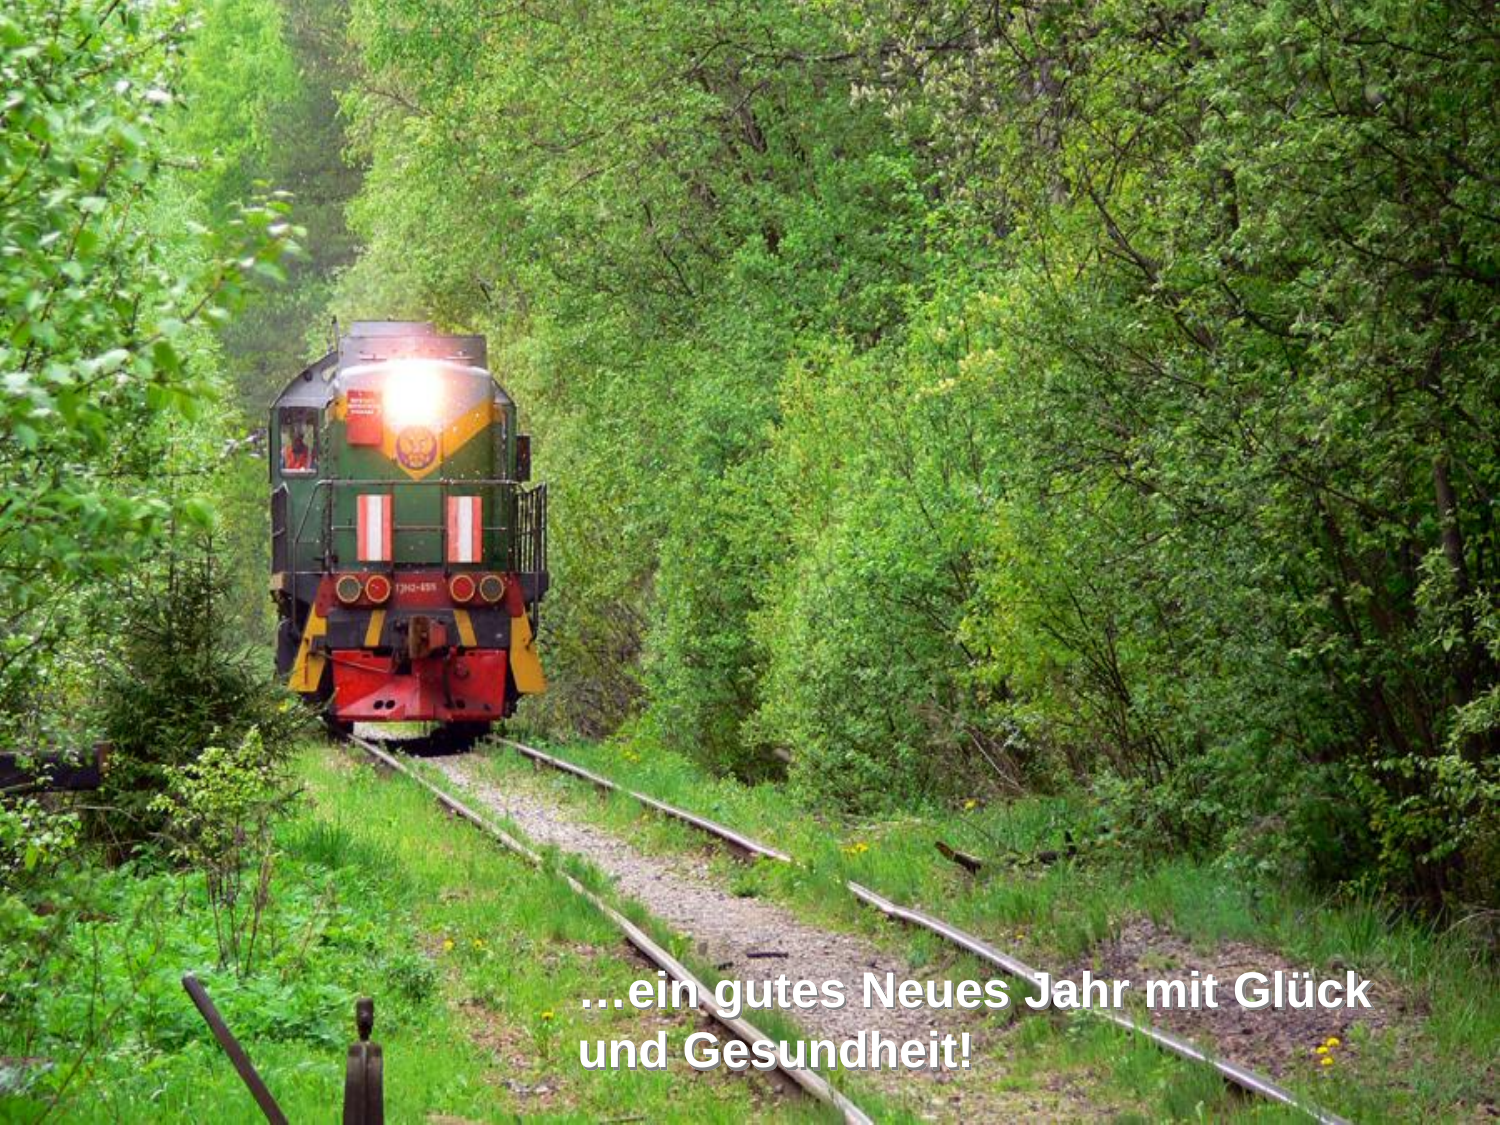

#
…ein gutes Neues Jahr mit Glück
und Gesundheit!